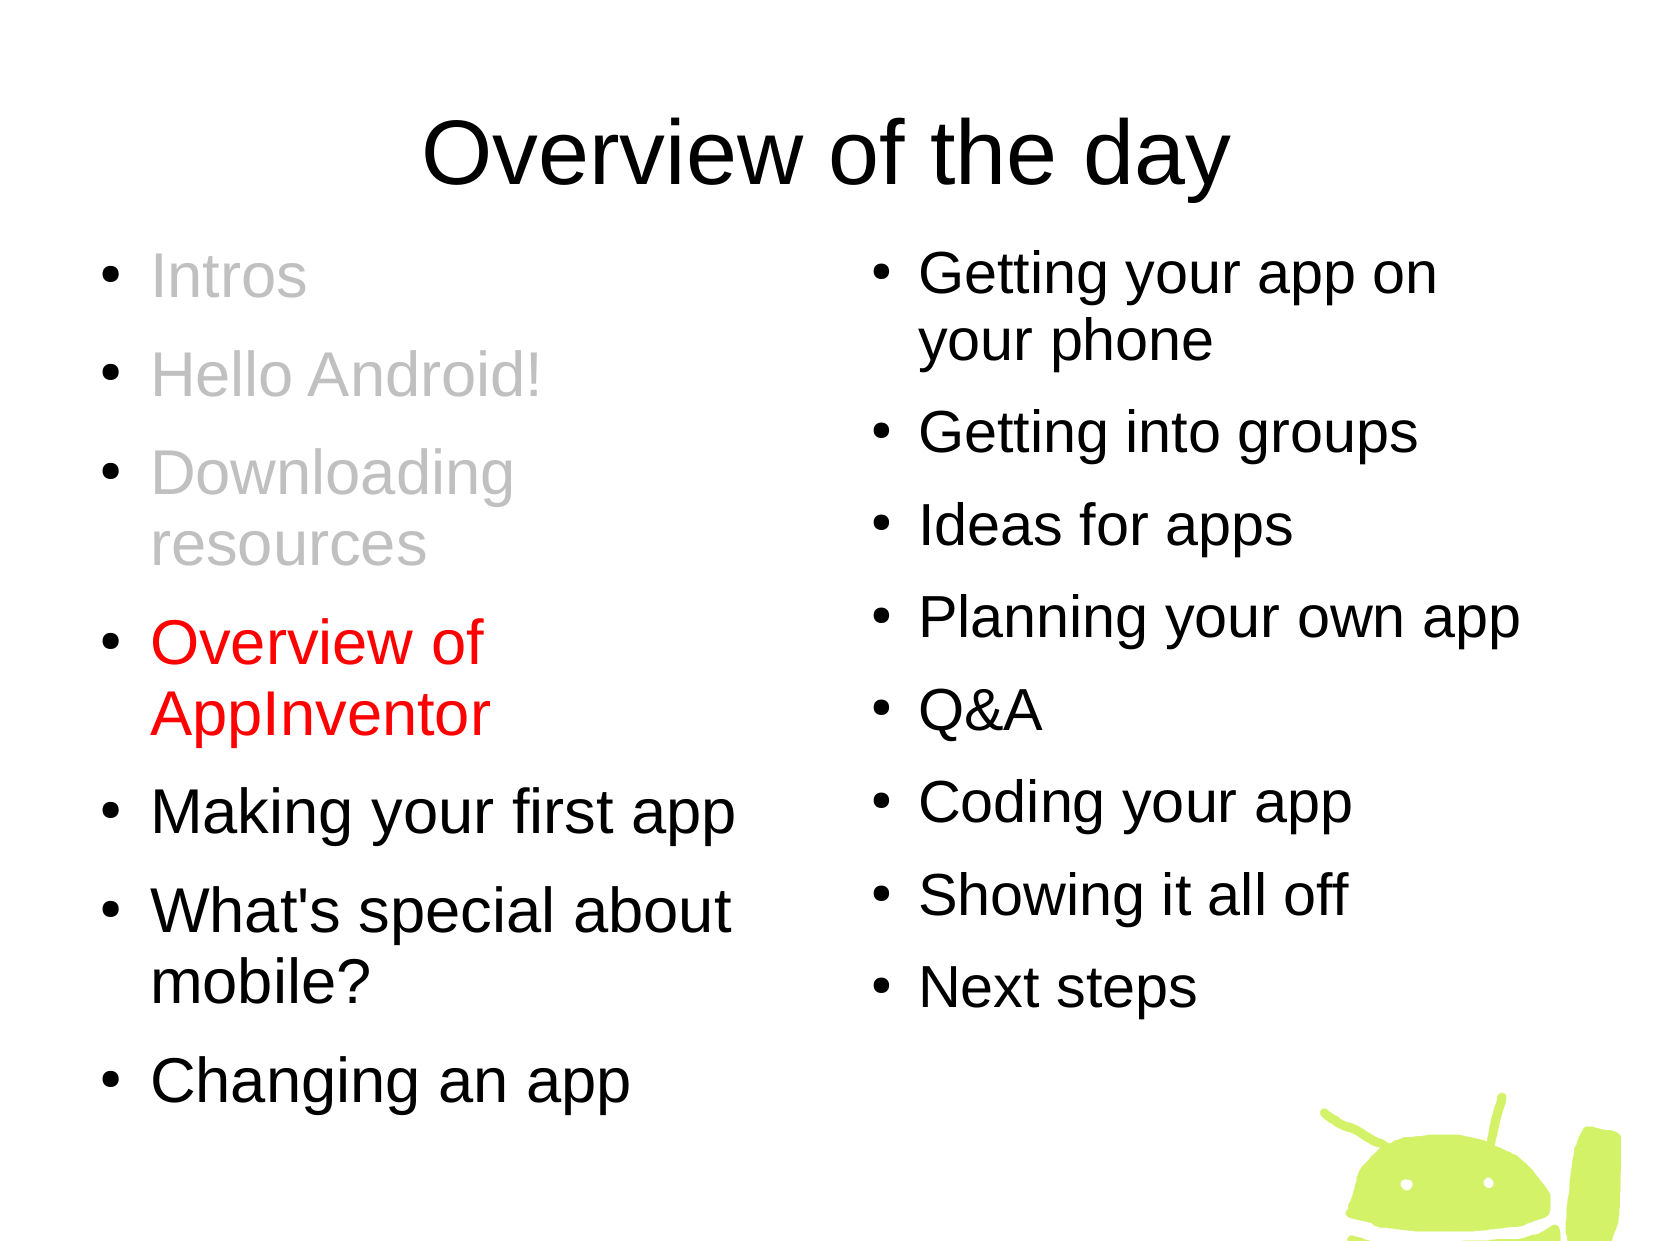

# Overview of the day
Intros
Hello Android!
Downloading resources
Overview of AppInventor
Making your first app
What's special about mobile?
Changing an app
Getting your app on your phone
Getting into groups
Ideas for apps
Planning your own app
Q&A
Coding your app
Showing it all off
Next steps